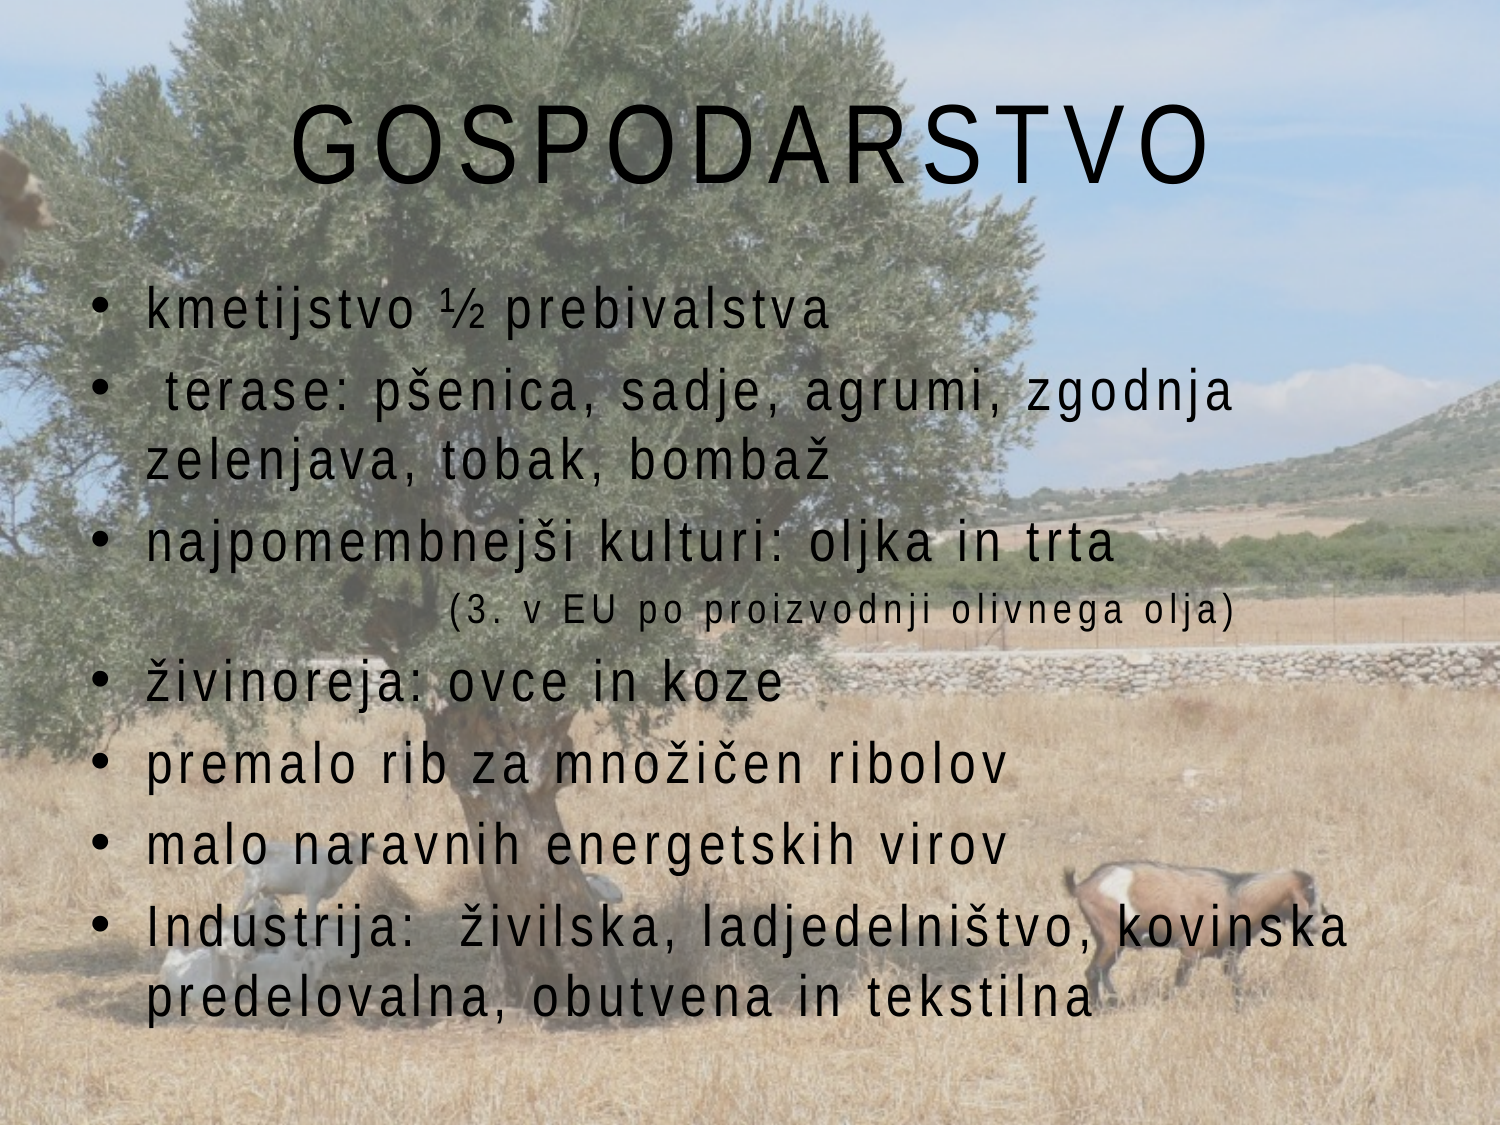

# GOSPODARSTVO
kmetijstvo ½ prebivalstva
 terase: pšenica, sadje, agrumi, zgodnja zelenjava, tobak, bombaž
najpomembnejši kulturi: oljka in trta
(3. v EU po proizvodnji olivnega olja)
živinoreja: ovce in koze
premalo rib za množičen ribolov
malo naravnih energetskih virov
Industrija: živilska, ladjedelništvo, kovinska predelovalna, obutvena in tekstilna